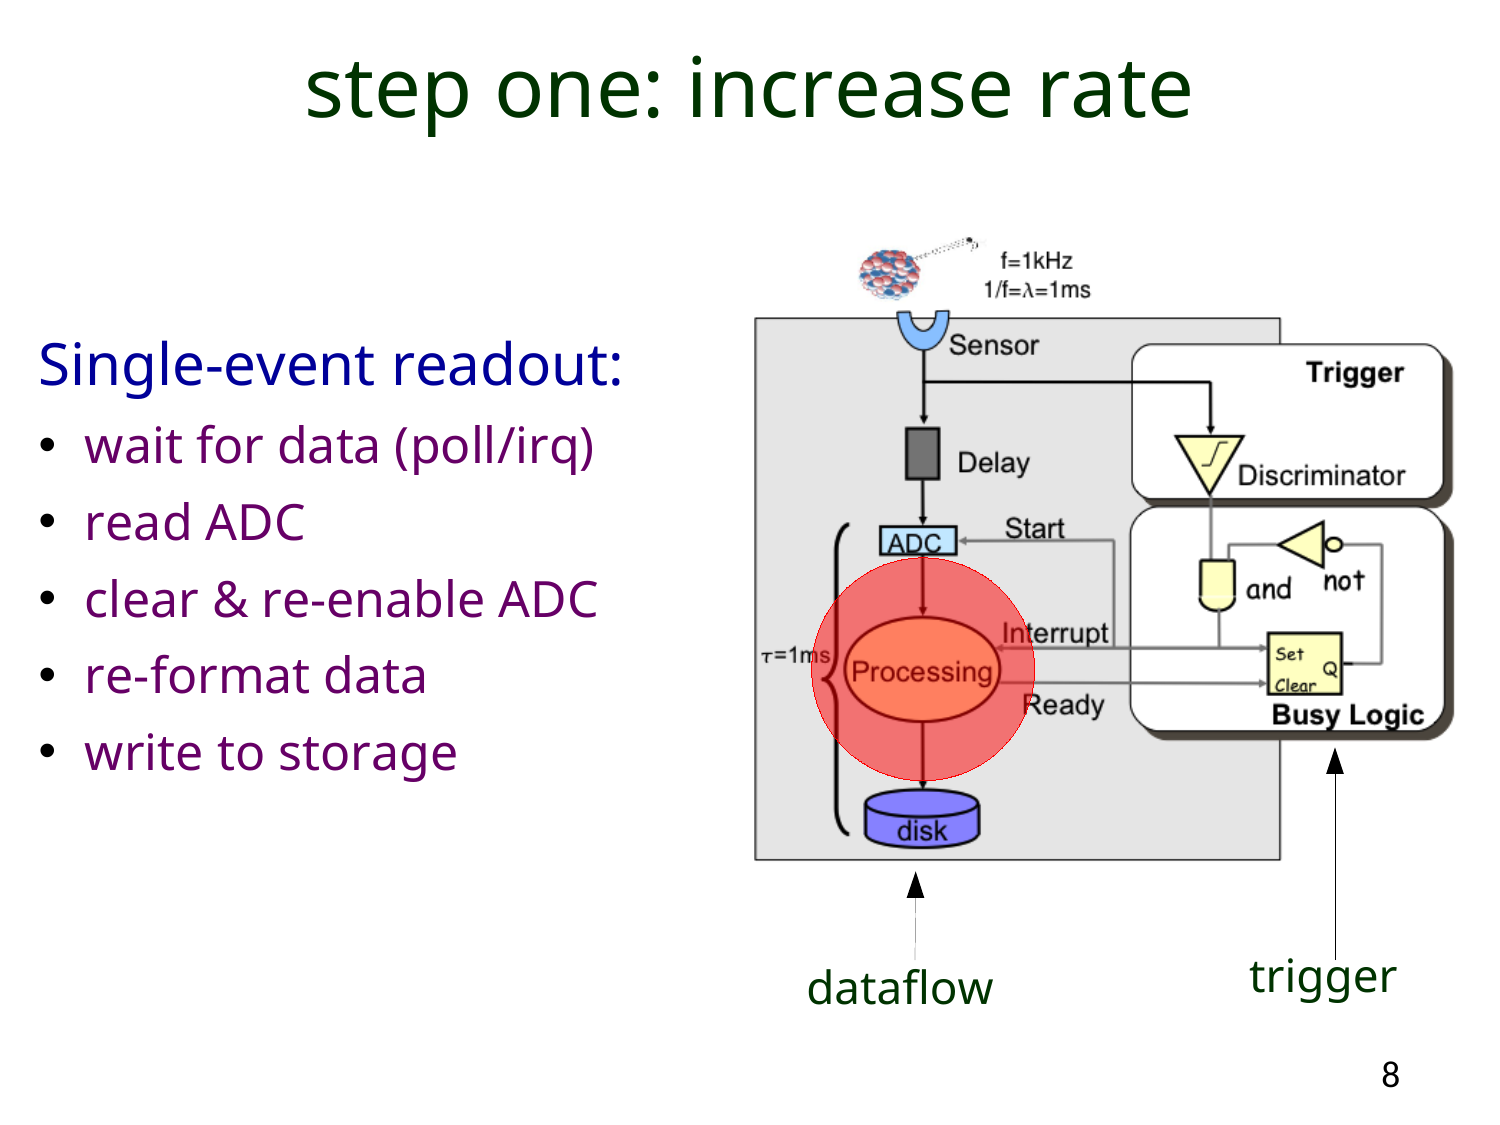

# step one: increase rate
Single-event readout:
wait for data (poll/irq)
read ADC
clear & re-enable ADC
re-format data
write to storage
trigger
dataflow
8